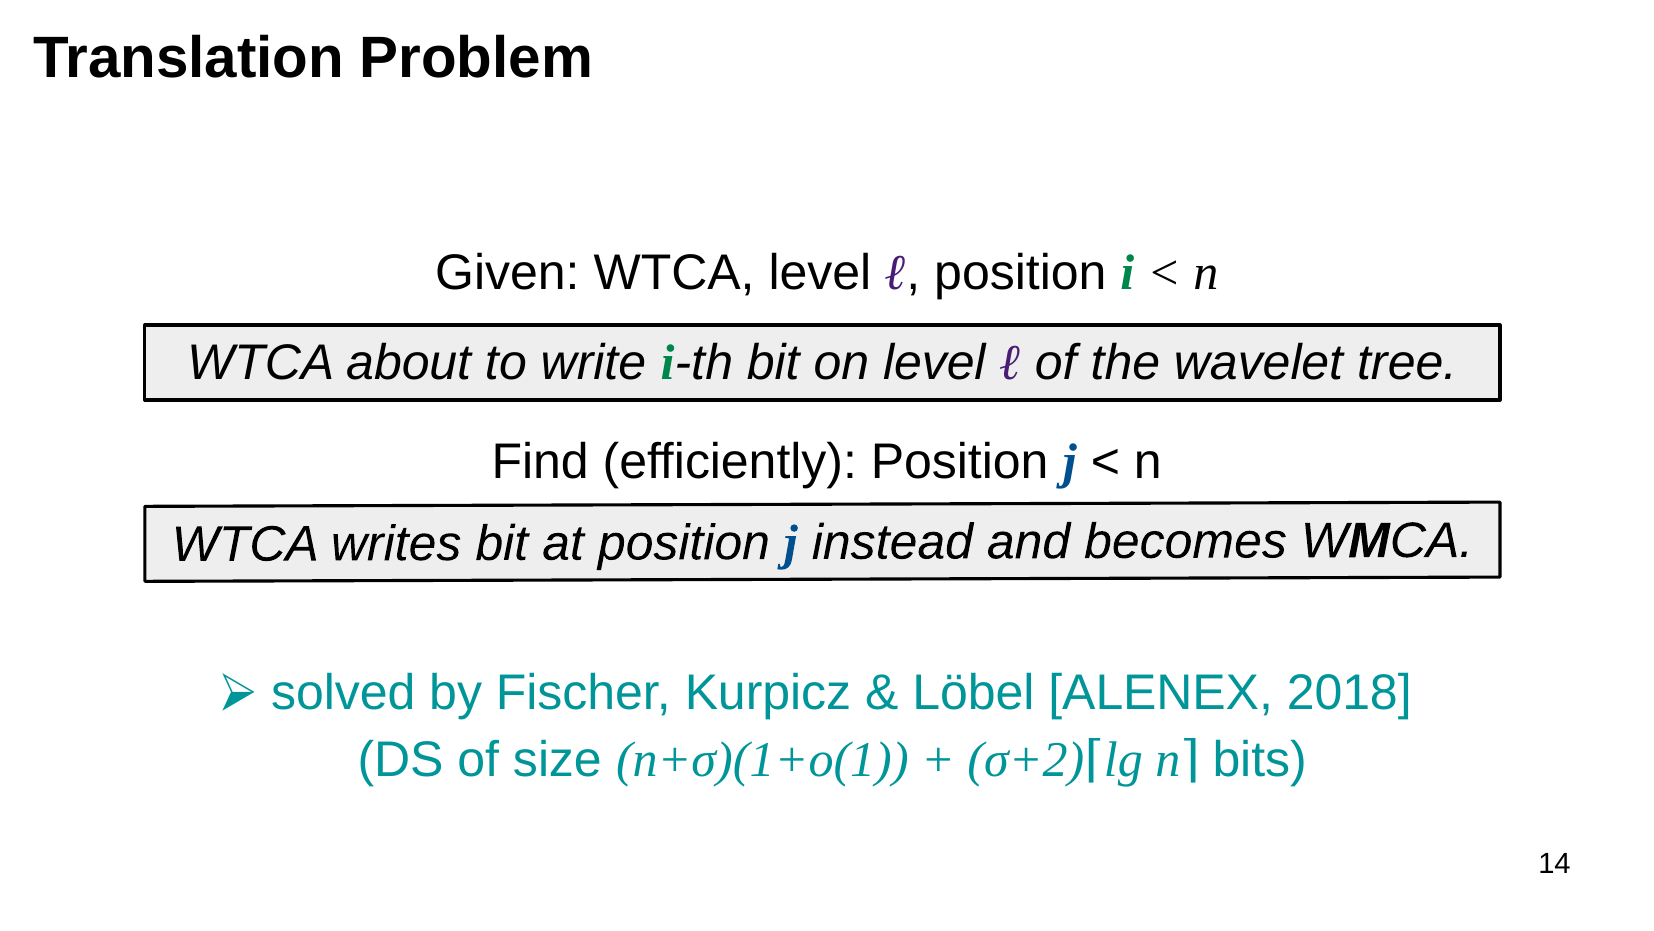

Translation Problem
Given: WTCA, level ℓ, position i < n
WTCA about to write i-th bit on level ℓ of the wavelet tree.
Find (efficiently): Position j < n
WTCA writes bit at position j instead and becomes WMCA.
⮚ solved by Fischer, Kurpicz & Löbel [ALENEX, 2018]
(DS of size (n+σ)(1+o(1)) + (σ+2)⌈lg n⌉ bits)
14